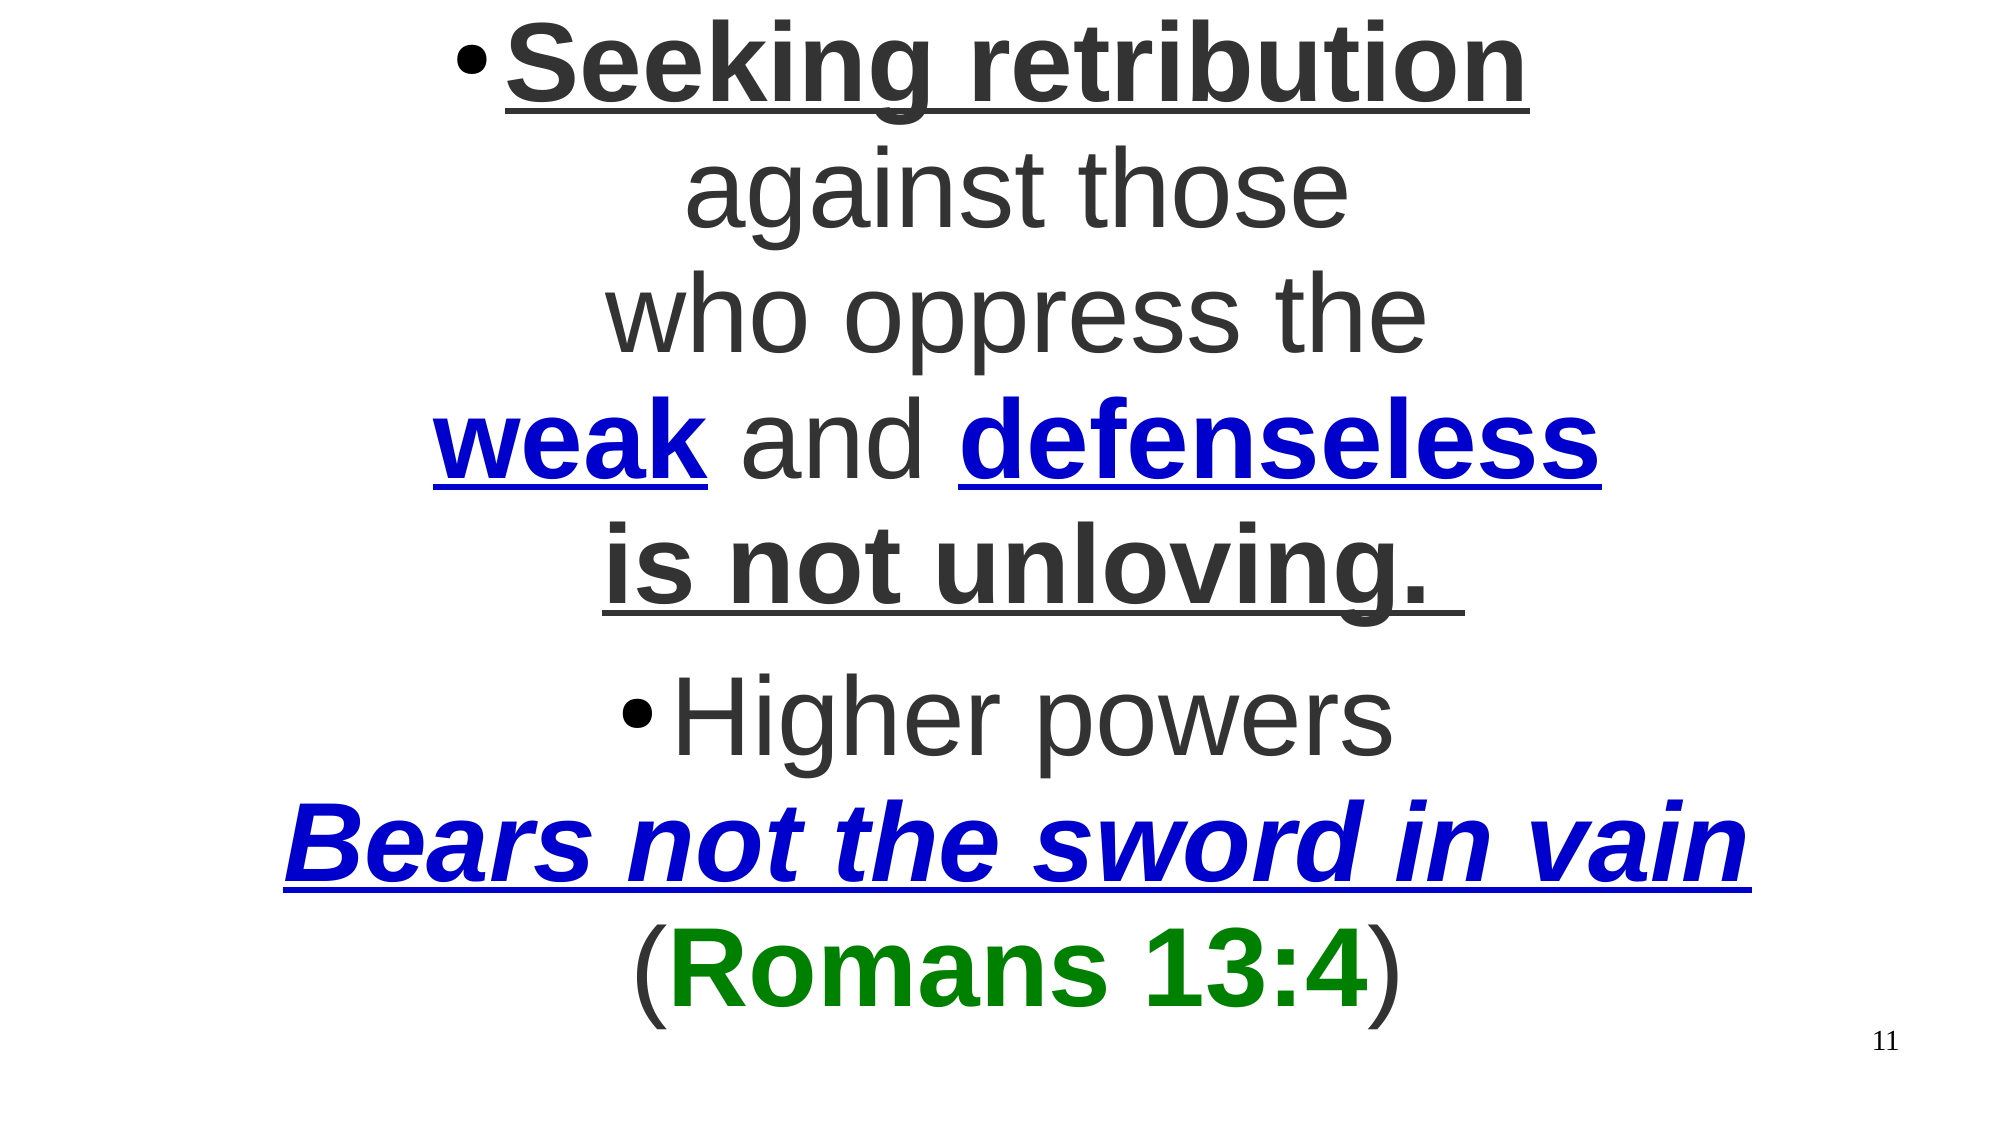

# Seeking retribution against those who oppress the weak and defenseless is not unloving.
Higher powers
Bears not the sword in vain
(Romans 13:4)
11